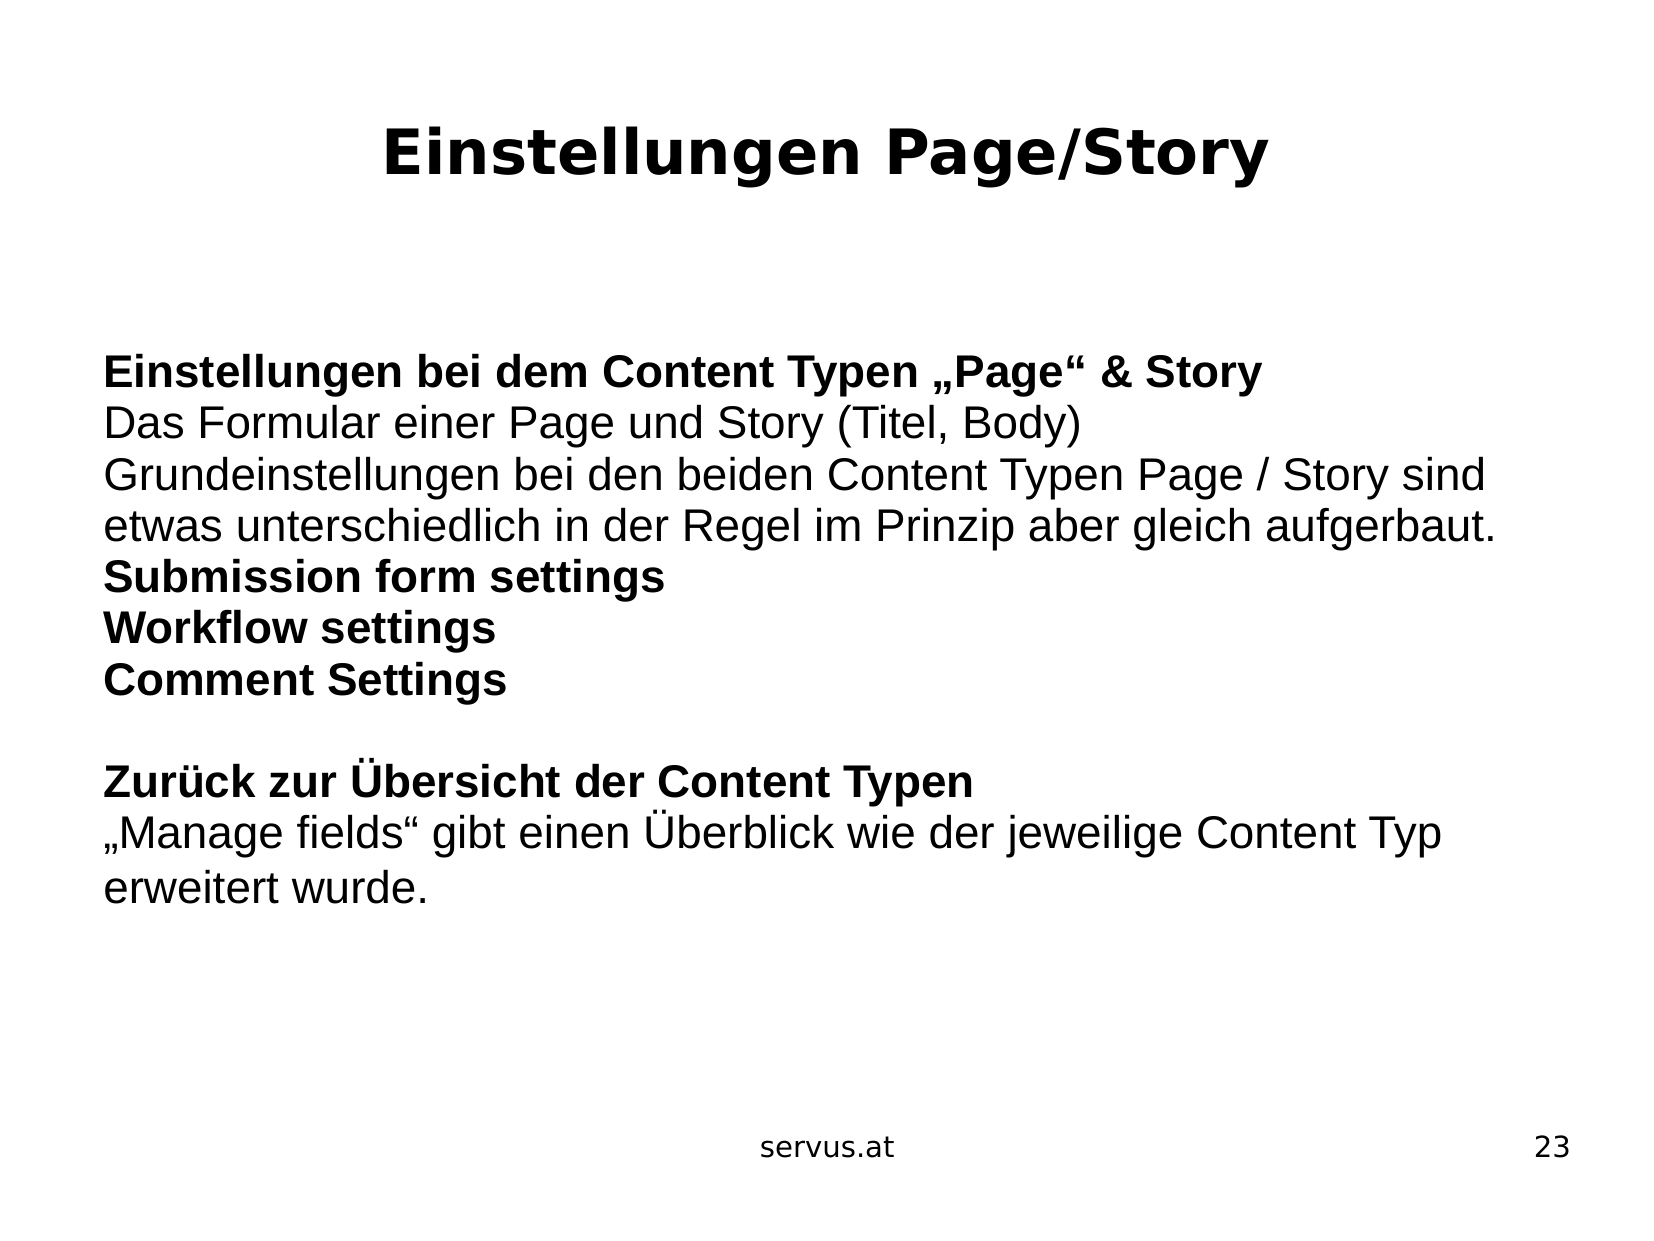

# Einstellungen Page/Story
Einstellungen bei dem Content Typen „Page“ & Story
Das Formular einer Page und Story (Titel, Body)
Grundeinstellungen bei den beiden Content Typen Page / Story sind etwas unterschiedlich in der Regel im Prinzip aber gleich aufgerbaut.
Submission form settings
Workflow settings
Comment Settings
Zurück zur Übersicht der Content Typen
„Manage fields“ gibt einen Überblick wie der jeweilige Content Typ erweitert wurde.
servus.at
23